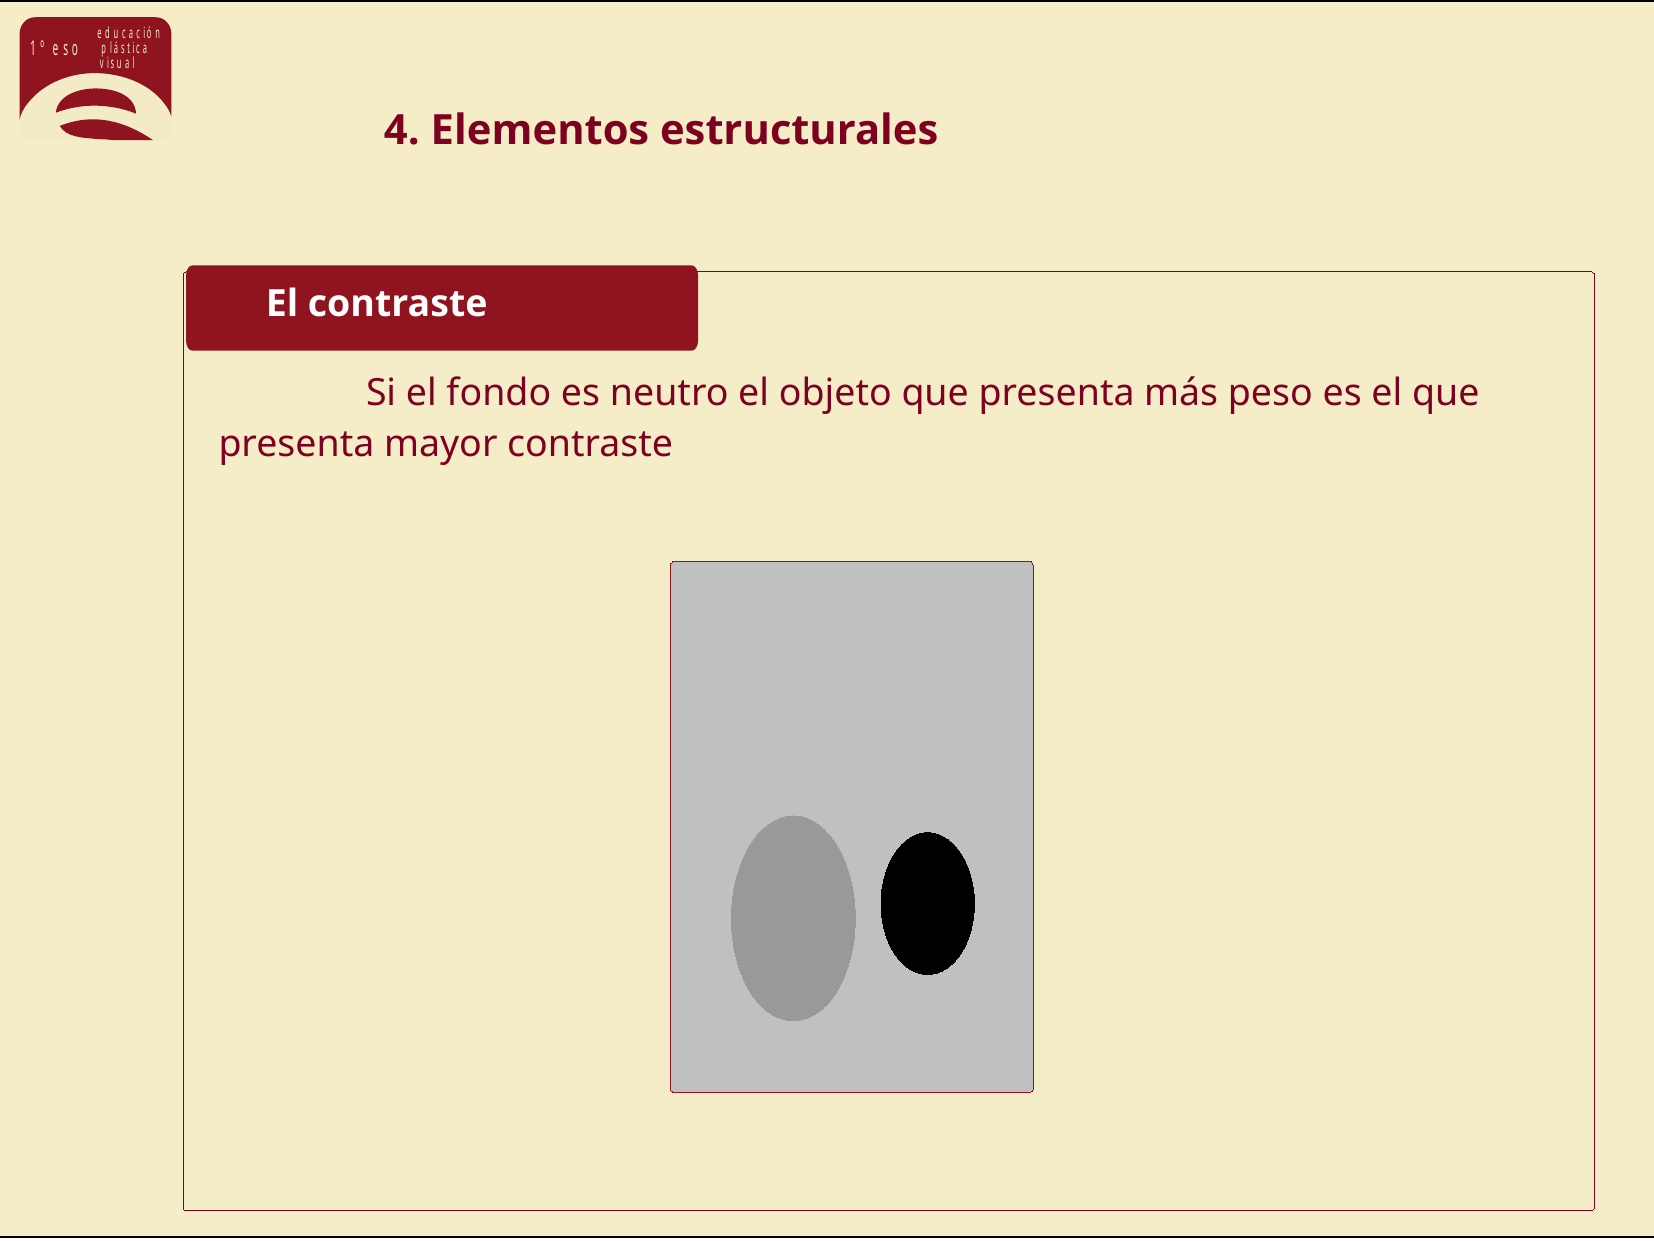

4. Elementos estructurales
El contraste
#
		Si el fondo es neutro el objeto que presenta más peso es el que presenta mayor contraste